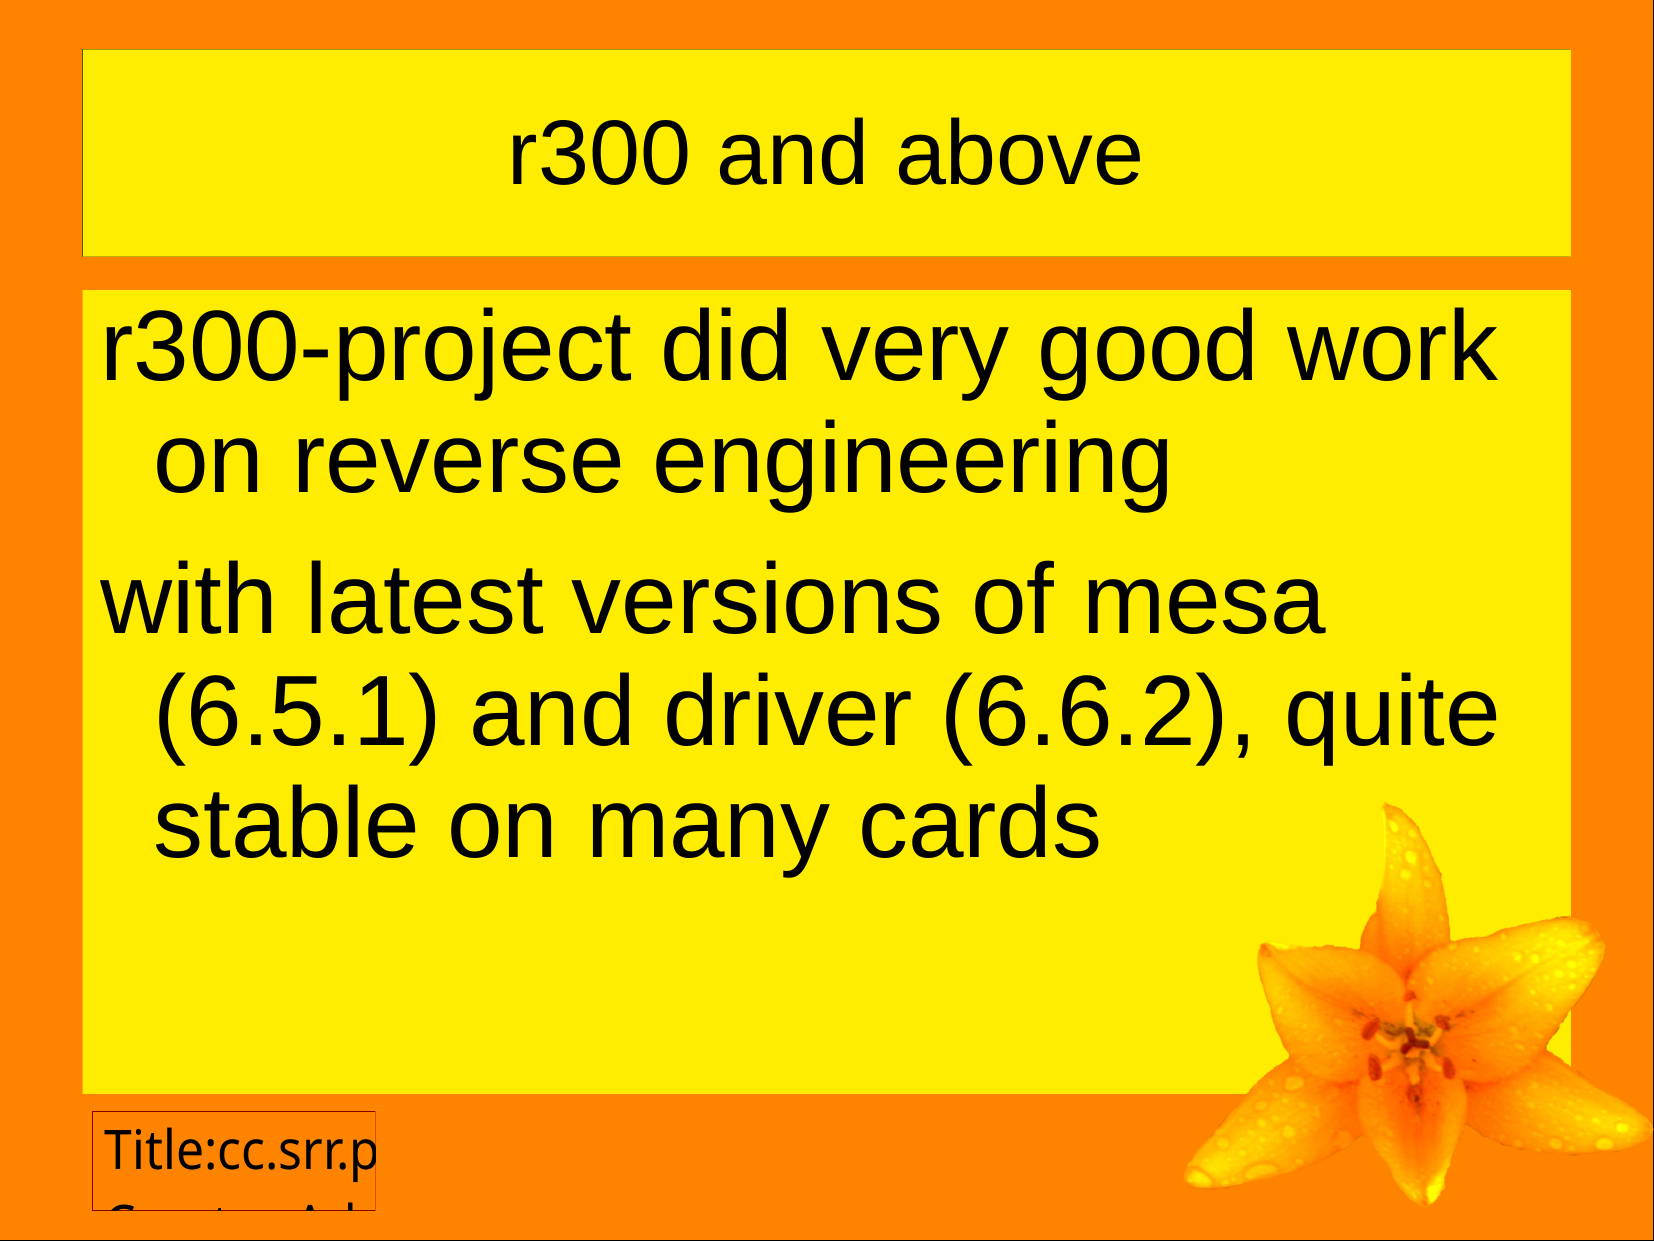

# r300 and above
r300-project did very good work on reverse engineering
with latest versions of mesa (6.5.1) and driver (6.6.2), quite stable on many cards